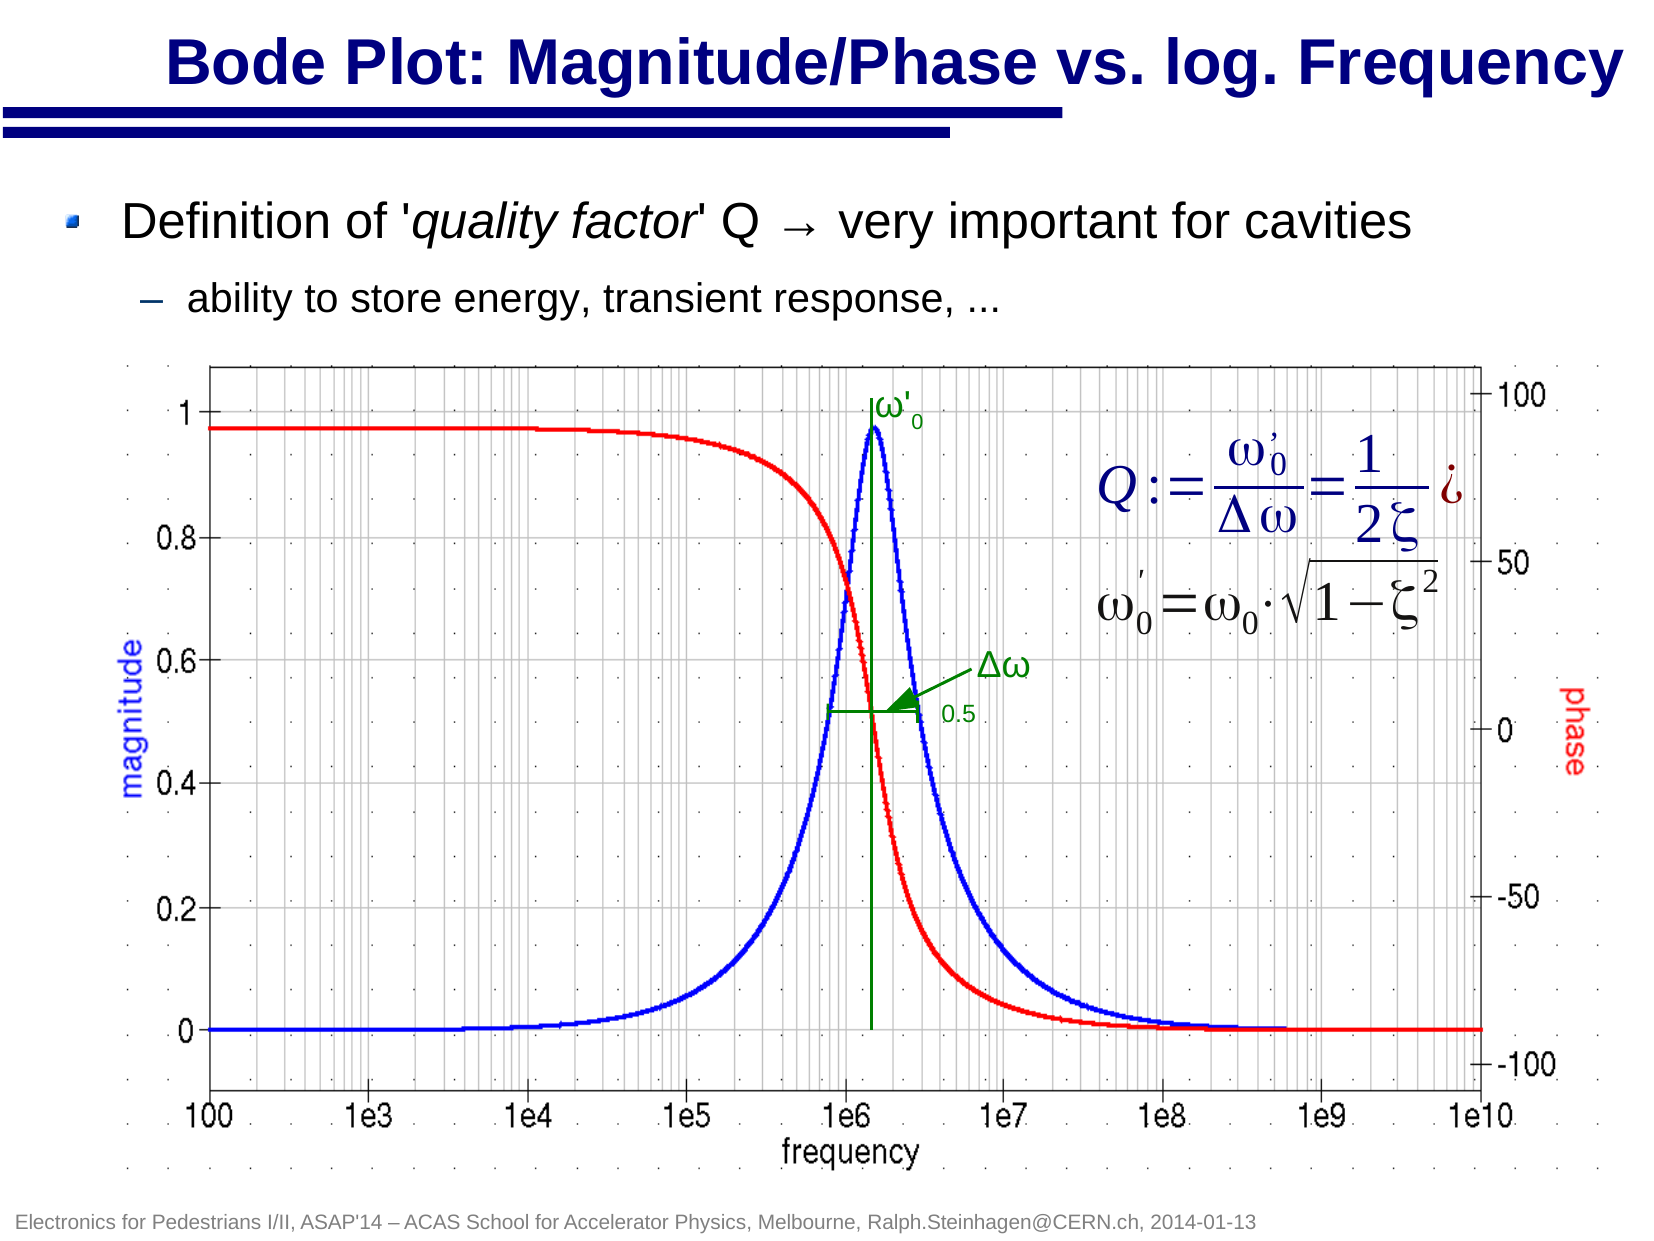

# Bode Plot: Magnitude/Phase vs. log. Frequency
Definition of 'quality factor' Q → very important for cavities
ability to store energy, transient response, ...
ω'0
Δω
0.5